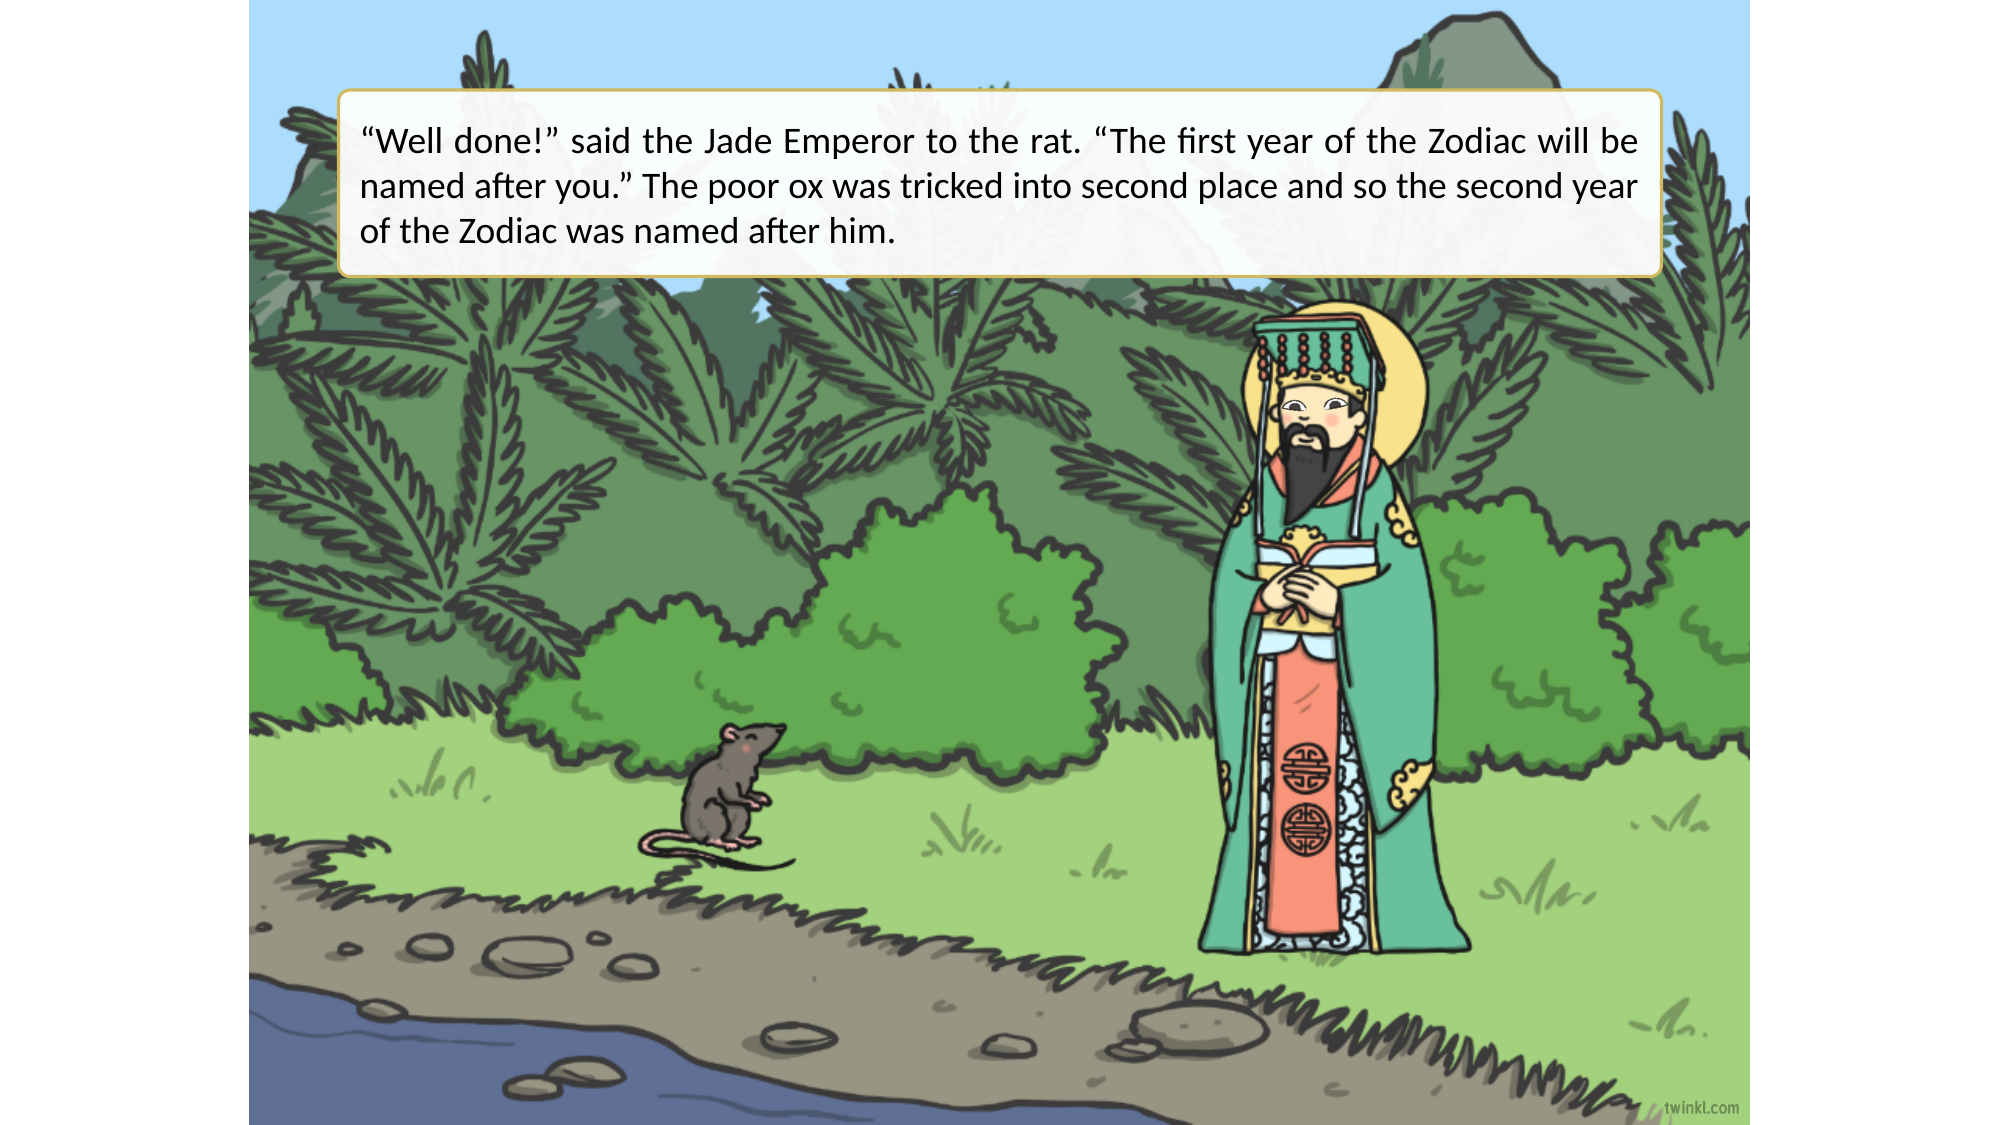

“Well done!” said the Jade Emperor to the rat. “The first year of the Zodiac will be named after you.” The poor ox was tricked into second place and so the second year of the Zodiac was named after him.